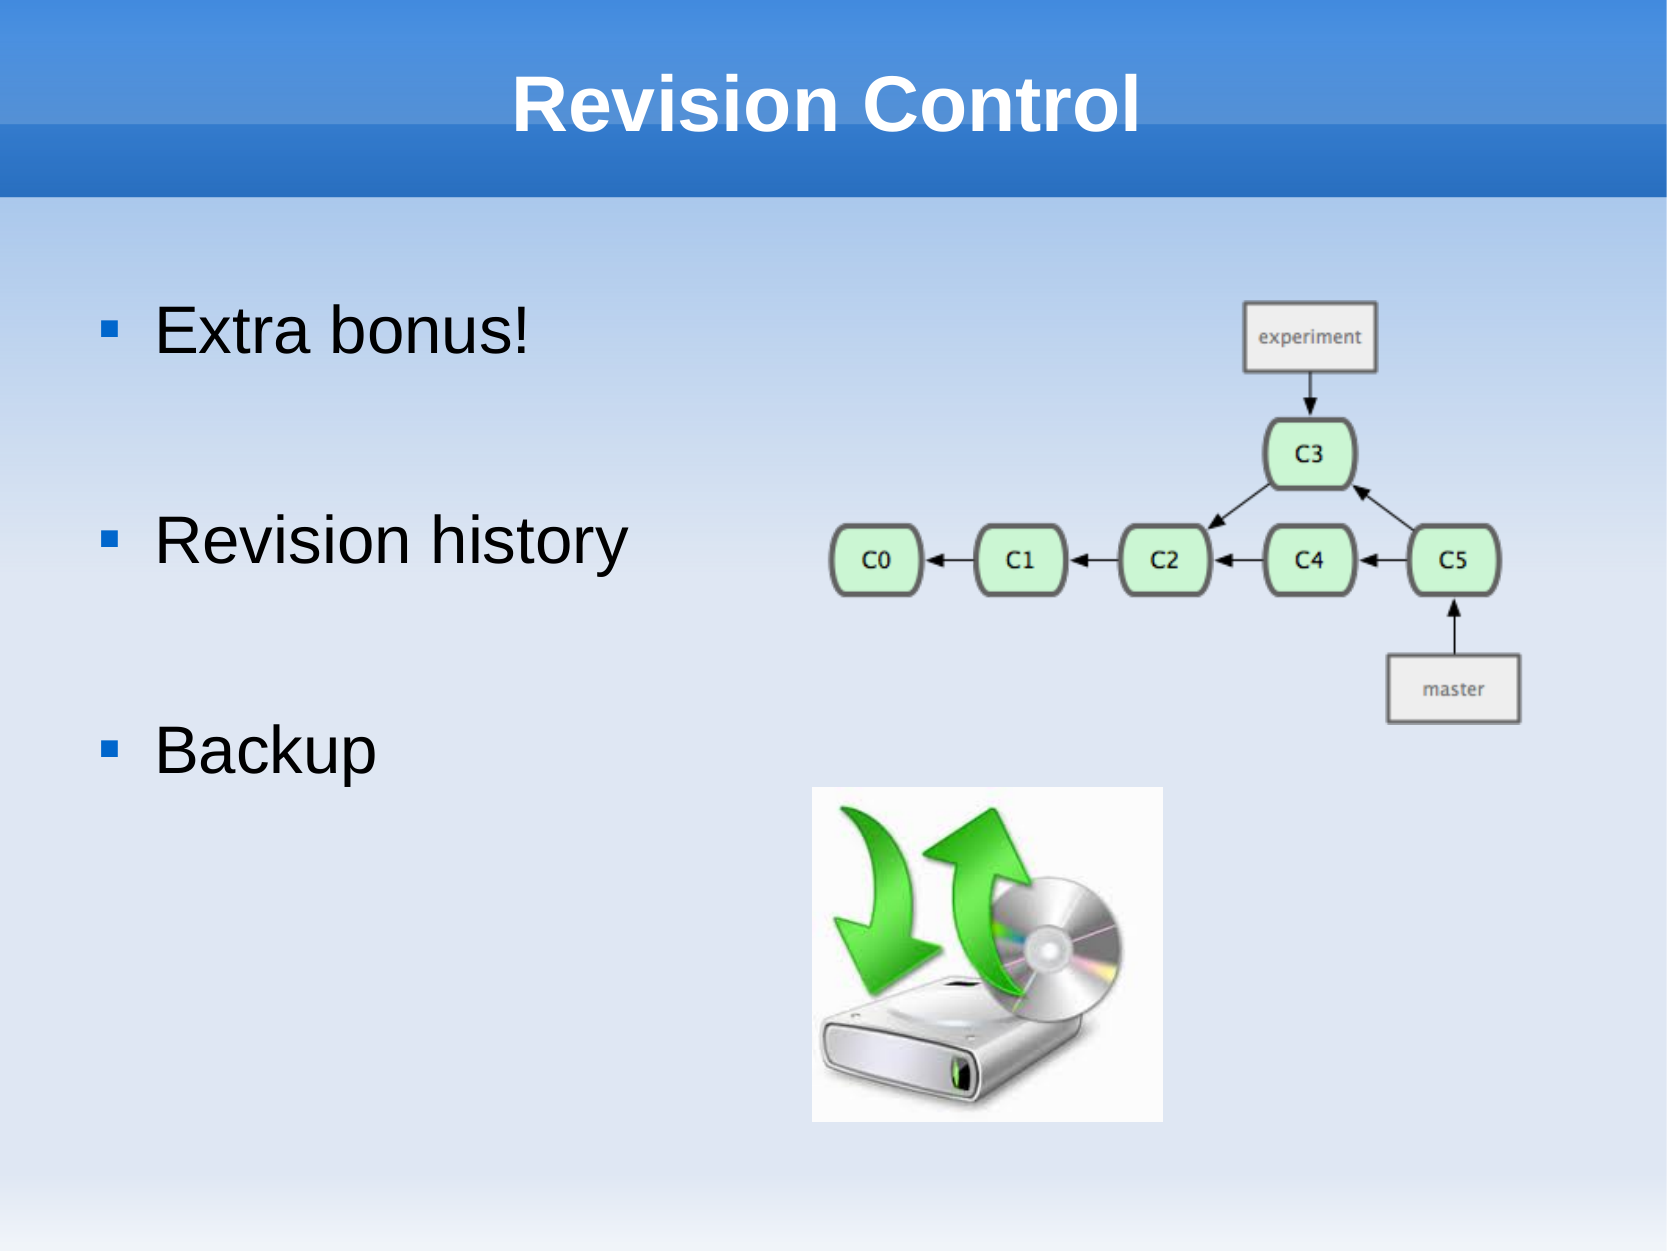

# Revision Control
Extra bonus!
Revision history
Backup